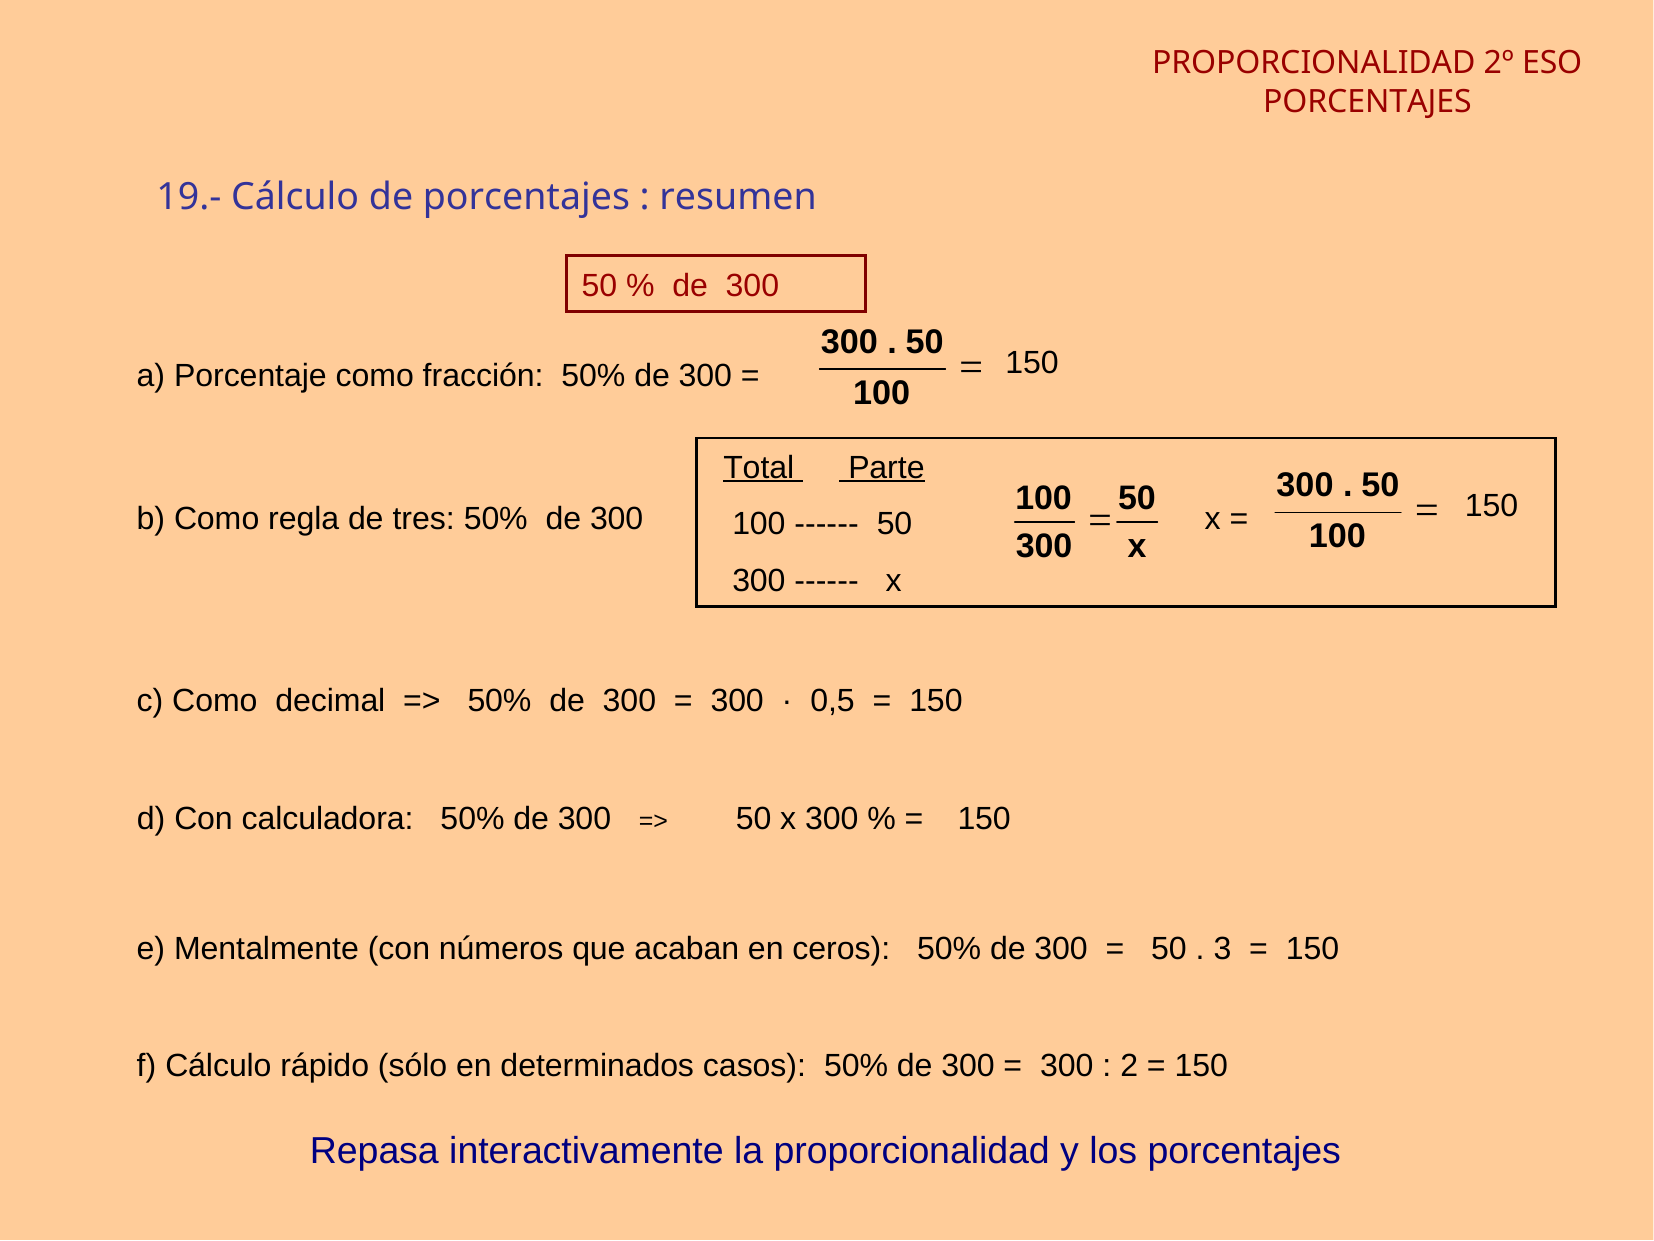

PROPORCIONALIDAD 2º ESO
PORCENTAJES
19.- Cálculo de porcentajes : resumen
50 % de 300
150
a) Porcentaje como fracción: 50% de 300 =
Total Parte
 100 ------ 50
 300 ------ x
150
b) Como regla de tres: 50% de 300
x =
c) Como decimal => 50% de 300 = 300 · 0,5 = 150
d) Con calculadora: 50% de 300 =>
50 x 300 % =
150
e) Mentalmente (con números que acaban en ceros): 50% de 300 = 50 . 3 = 150
f) Cálculo rápido (sólo en determinados casos): 50% de 300 = 300 : 2 = 150
Repasa interactivamente la proporcionalidad y los porcentajes